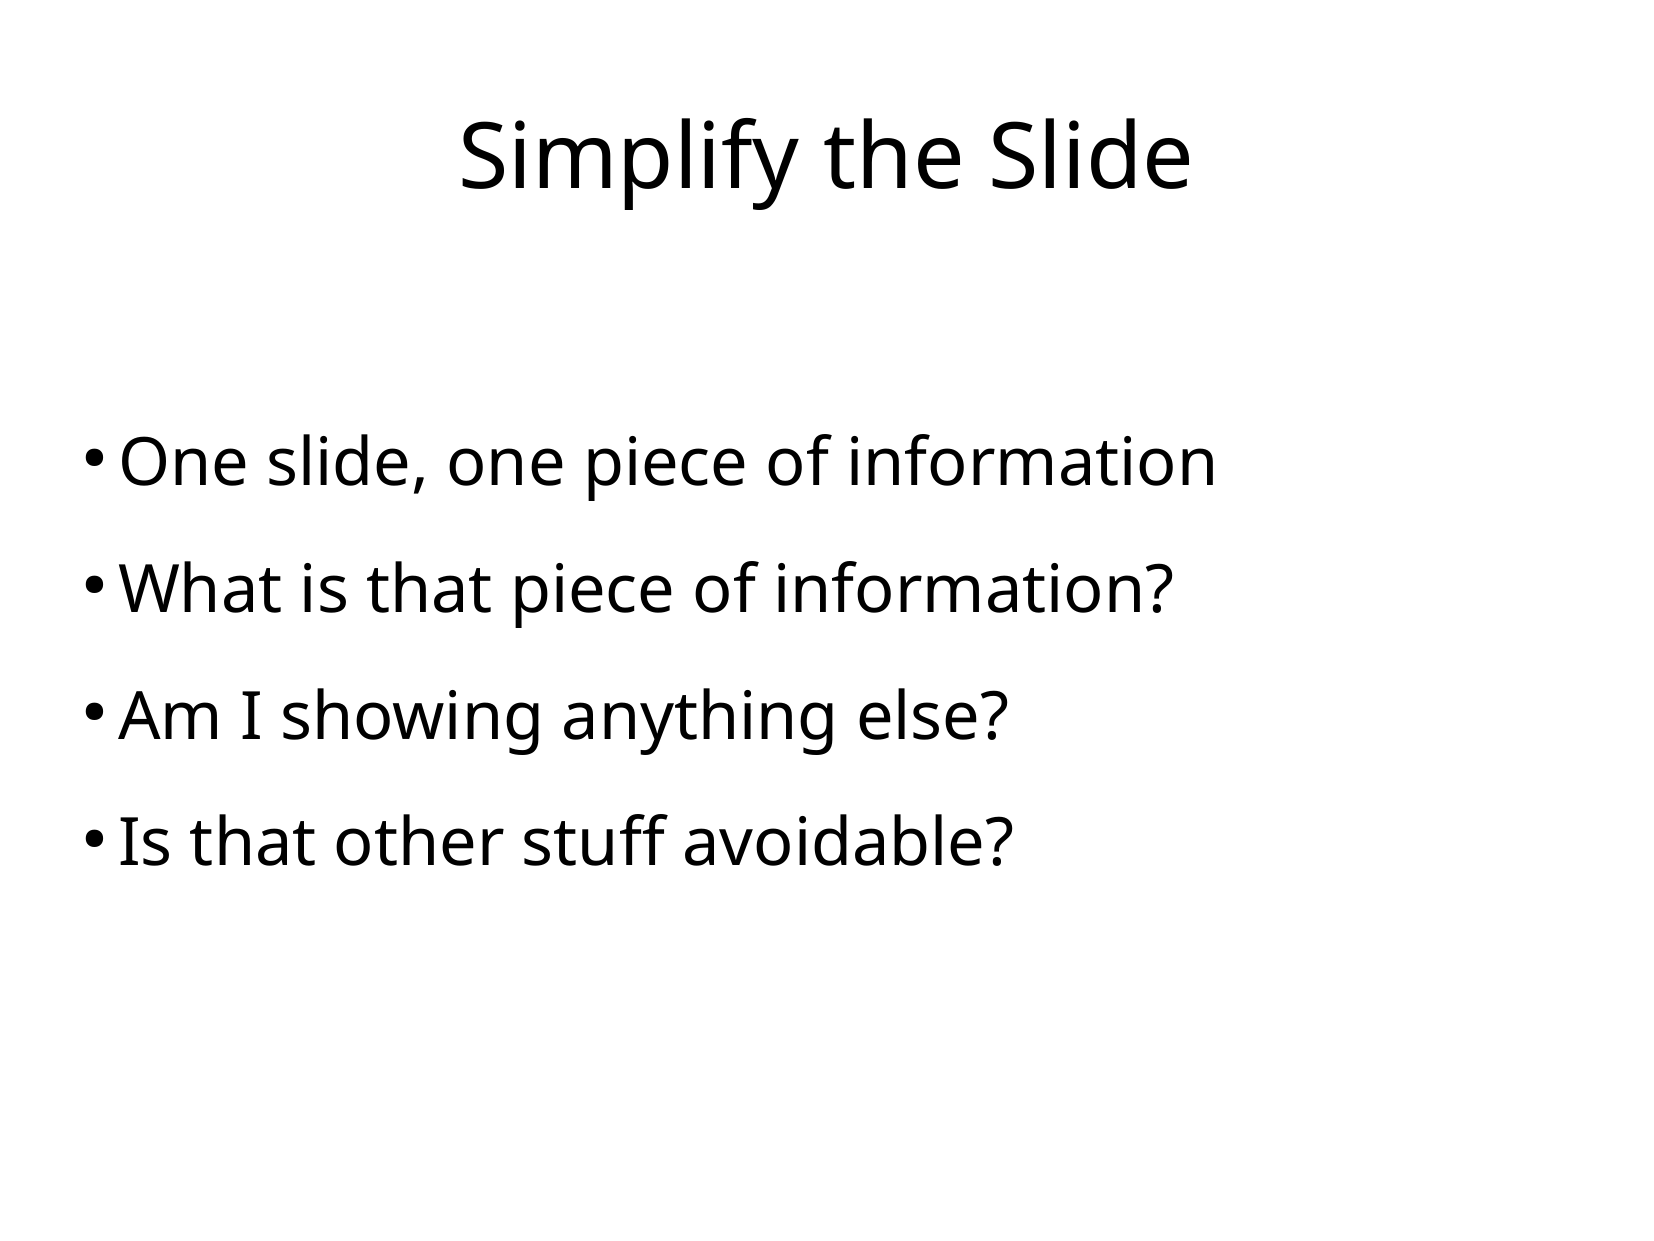

# Simplify the Slide
One slide, one piece of information
What is that piece of information?
Am I showing anything else?
Is that other stuff avoidable?